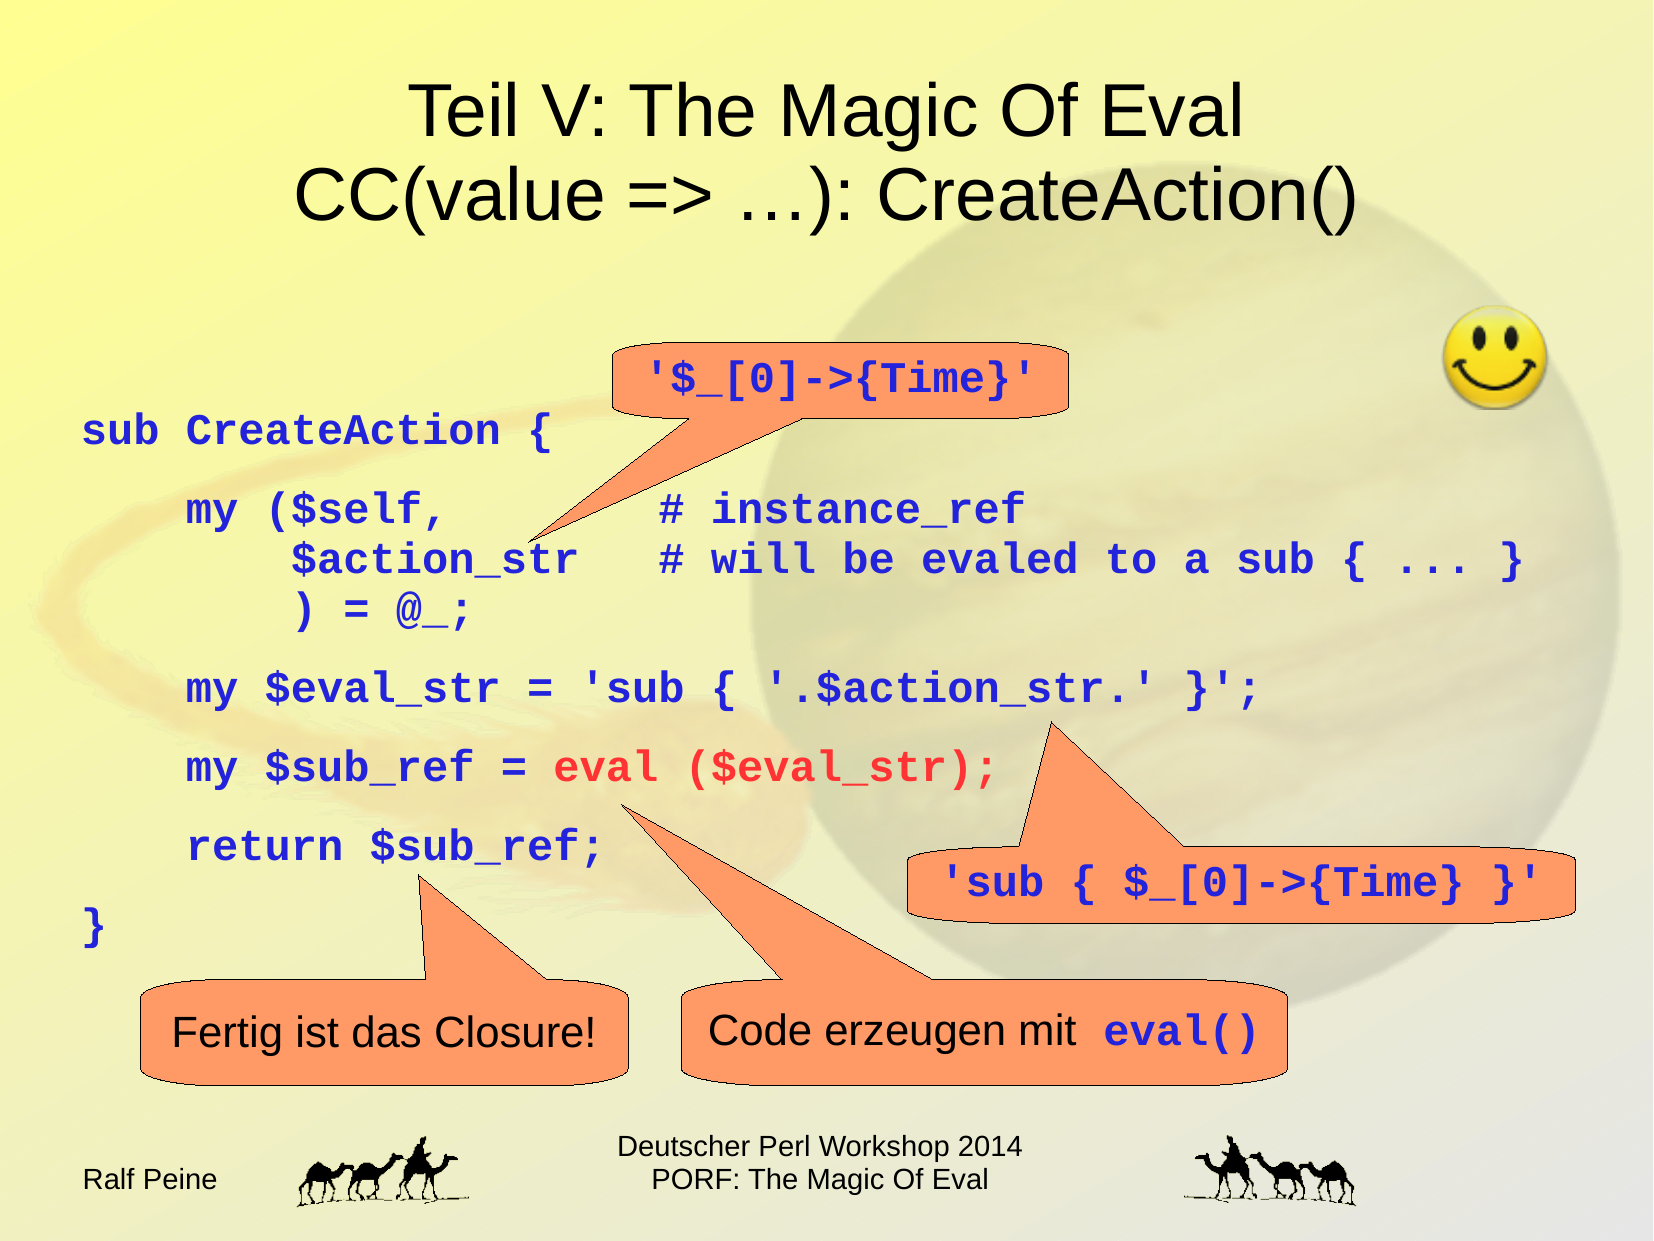

# Teil V: The Magic Of Eval CC(value => …): CreateAction()
sub CreateAction {
 my ($self, # instance_ref
 $action_str # will be evaled to a sub { ... }
 ) = @_;
 my $eval_str = 'sub { '.$action_str.' }';
 my $sub_ref = eval ($eval_str);
 return $sub_ref;
}
'$_[0]->{Time}'
'sub { $_[0]->{Time} }'
Fertig ist das Closure!
Code erzeugen mit eval()